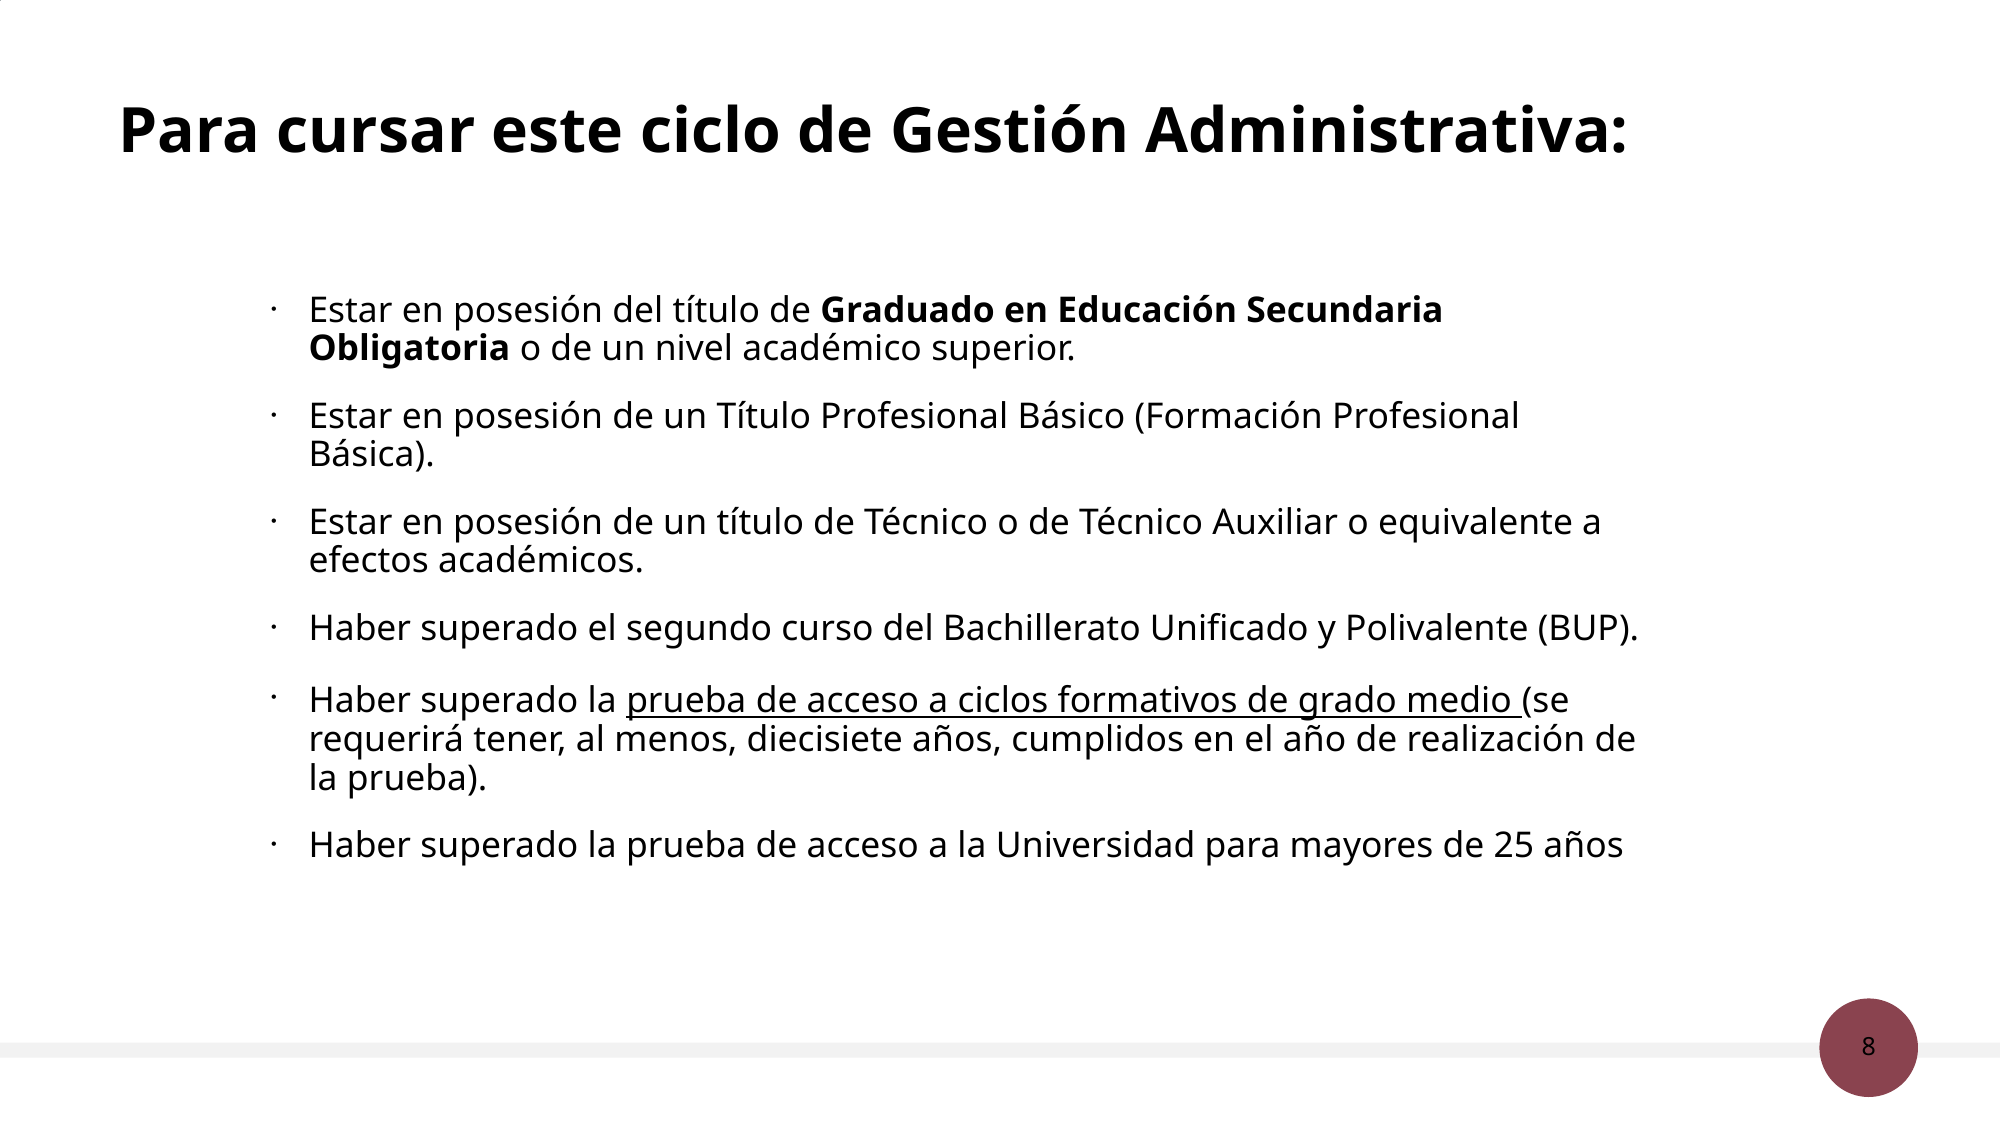

Para cursar este ciclo de Gestión Administrativa:
# Estar en posesión del título de Graduado en Educación Secundaria Obligatoria o de un nivel académico superior.
Estar en posesión de un Título Profesional Básico (Formación Profesional Básica).
Estar en posesión de un título de Técnico o de Técnico Auxiliar o equivalente a efectos académicos.
Haber superado el segundo curso del Bachillerato Unificado y Polivalente (BUP).
Haber superado la prueba de acceso a ciclos formativos de grado medio (se requerirá tener, al menos, diecisiete años, cumplidos en el año de realización de la prueba).
Haber superado la prueba de acceso a la Universidad para mayores de 25 años